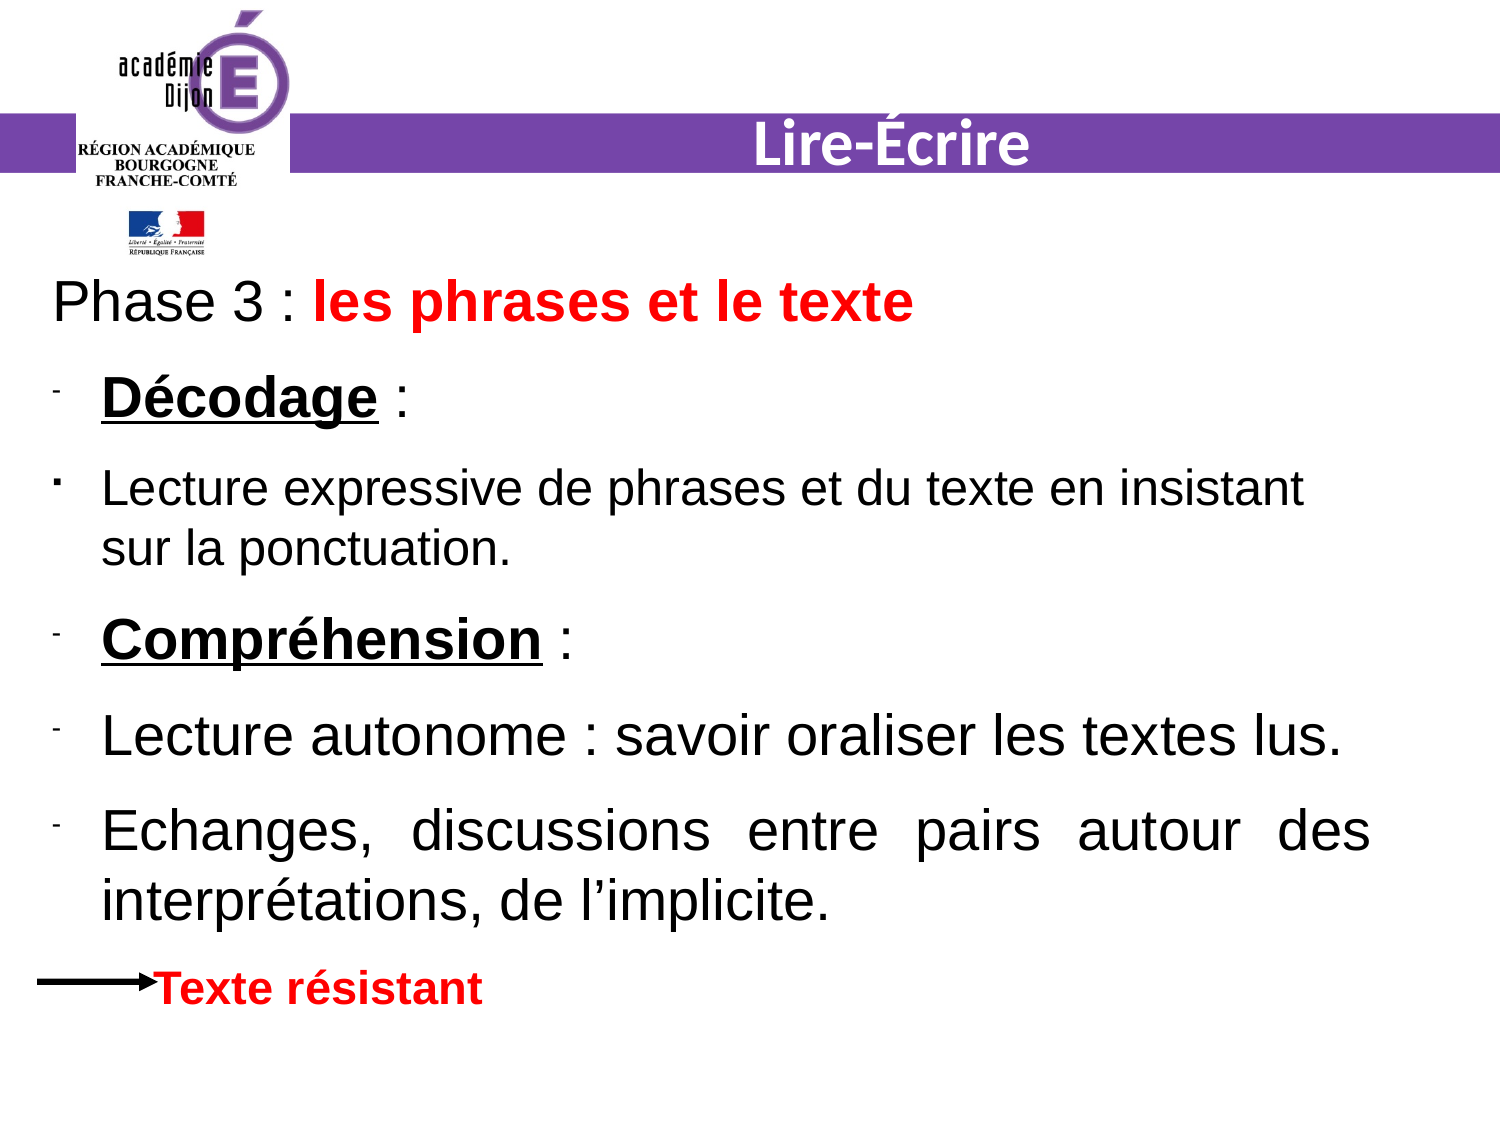

# Lire-Écrire
Phase 3 : les phrases et le texte
Décodage :
Lecture expressive de phrases et du texte en insistant sur la ponctuation.
Compréhension :
Lecture autonome : savoir oraliser les textes lus.
Echanges, discussions entre pairs autour des interprétations, de l’implicite.
 Texte résistant